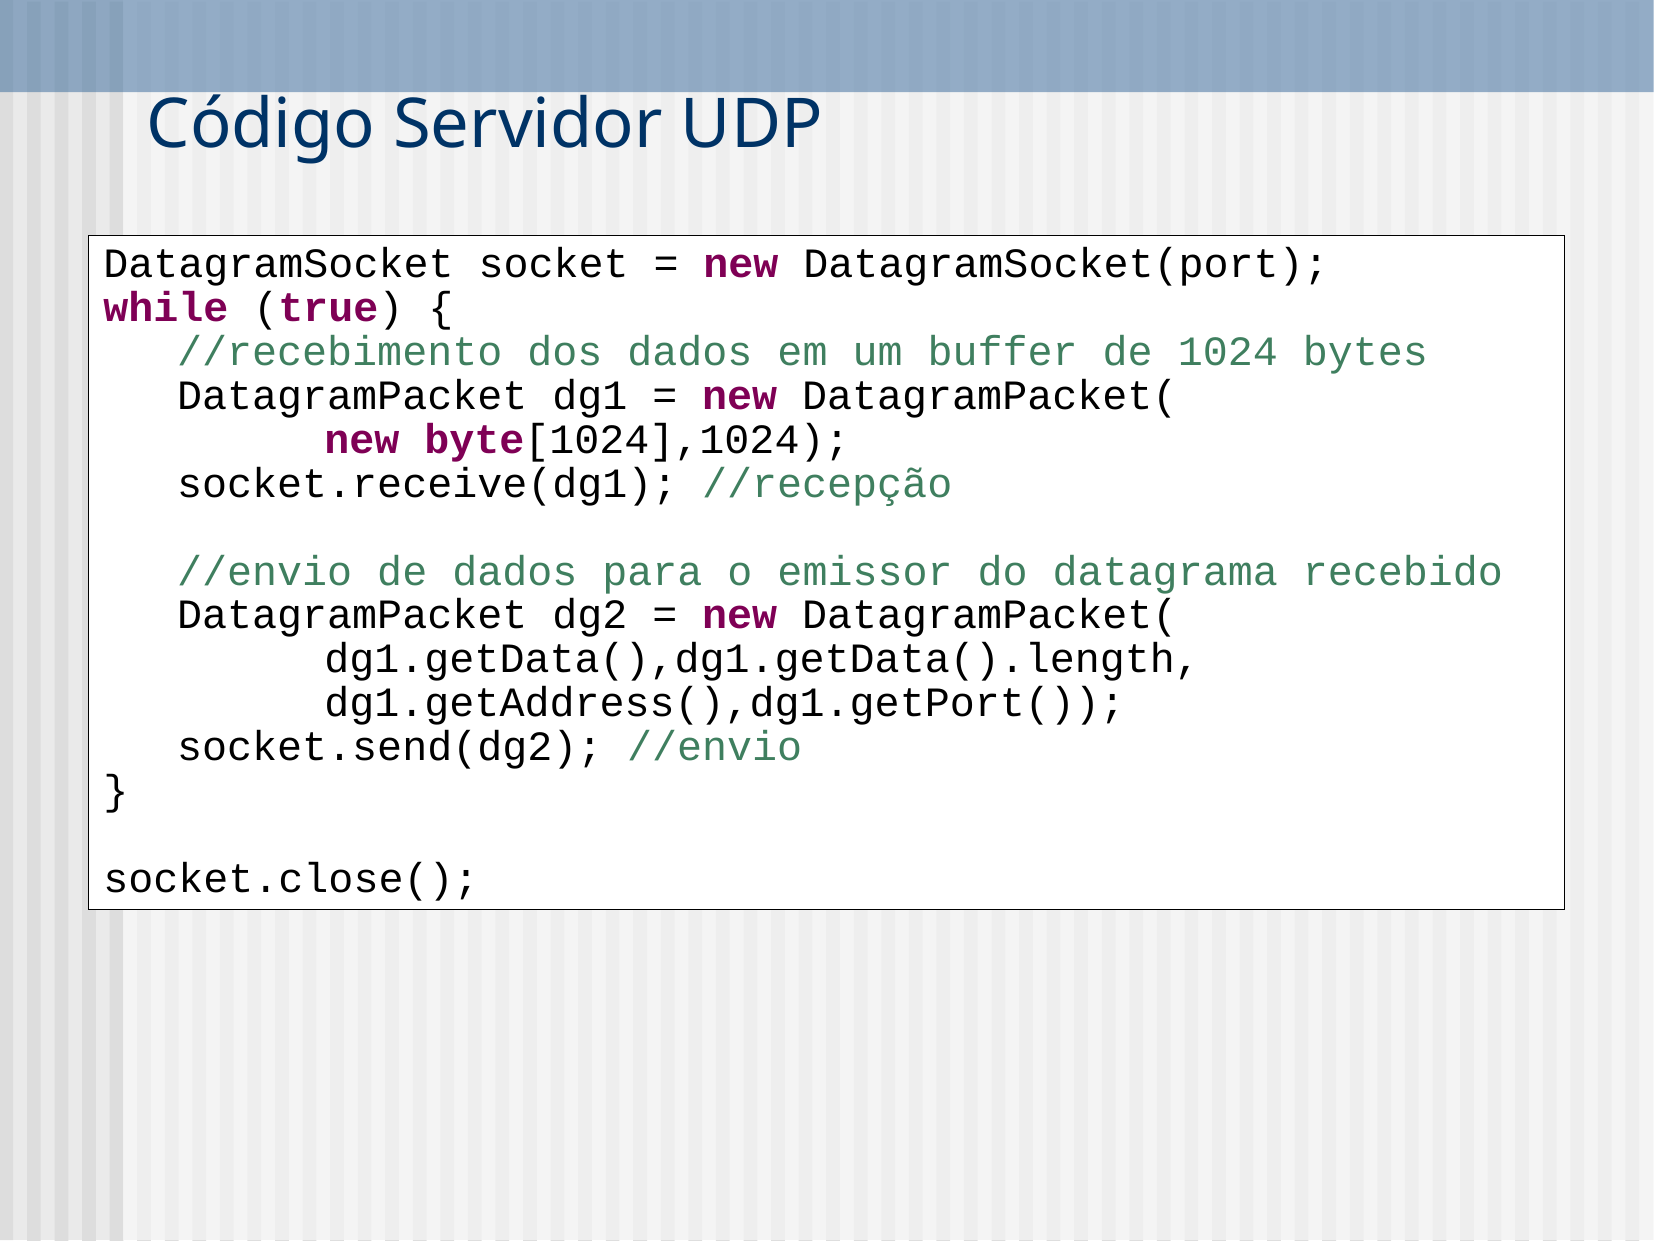

# Código Servidor UDP
DatagramSocket socket = new DatagramSocket(port);
while (true) {
	//recebimento dos dados em um buffer de 1024 bytes
	DatagramPacket dg1 = new DatagramPacket(
			new byte[1024],1024);
	socket.receive(dg1); //recepção
	//envio de dados para o emissor do datagrama recebido
	DatagramPacket dg2 = new DatagramPacket(
			dg1.getData(),dg1.getData().length,
			dg1.getAddress(),dg1.getPort());
	socket.send(dg2); //envio
}
socket.close();